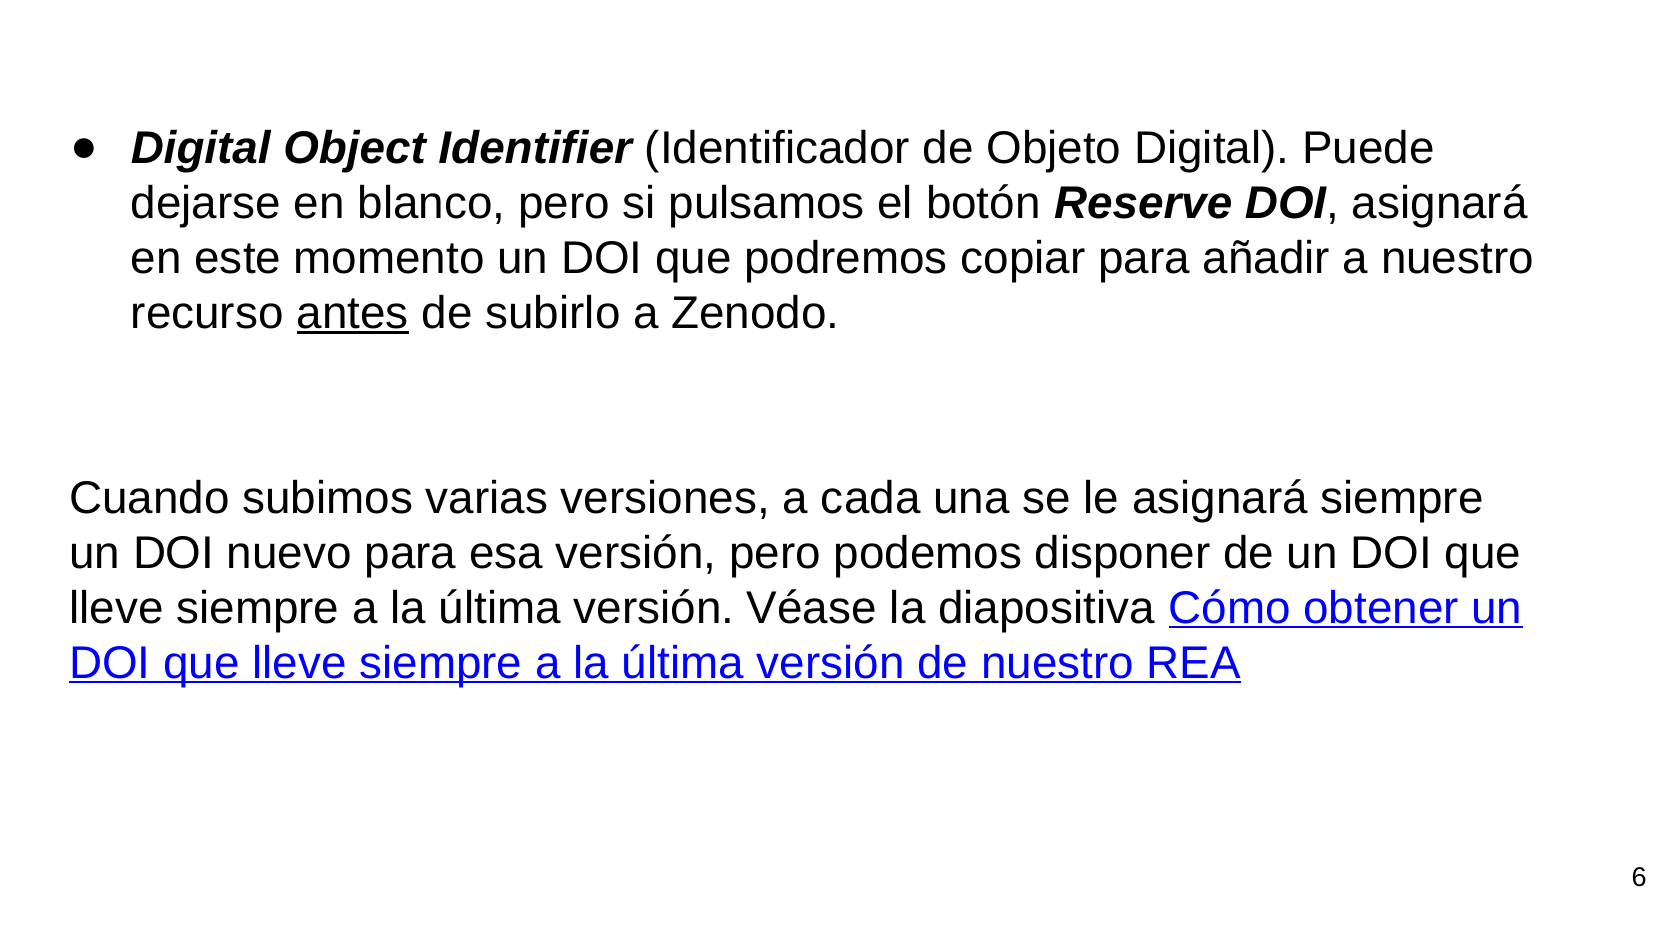

Digital Object Identifier (Identificador de Objeto Digital). Puede dejarse en blanco, pero si pulsamos el botón Reserve DOI, asignará en este momento un DOI que podremos copiar para añadir a nuestro recurso antes de subirlo a Zenodo.
# Cuando subimos varias versiones, a cada una se le asignará siempre un DOI nuevo para esa versión, pero podemos disponer de un DOI que lleve siempre a la última versión. Véase la diapositiva Cómo obtener un DOI que lleve siempre a la última versión de nuestro REA